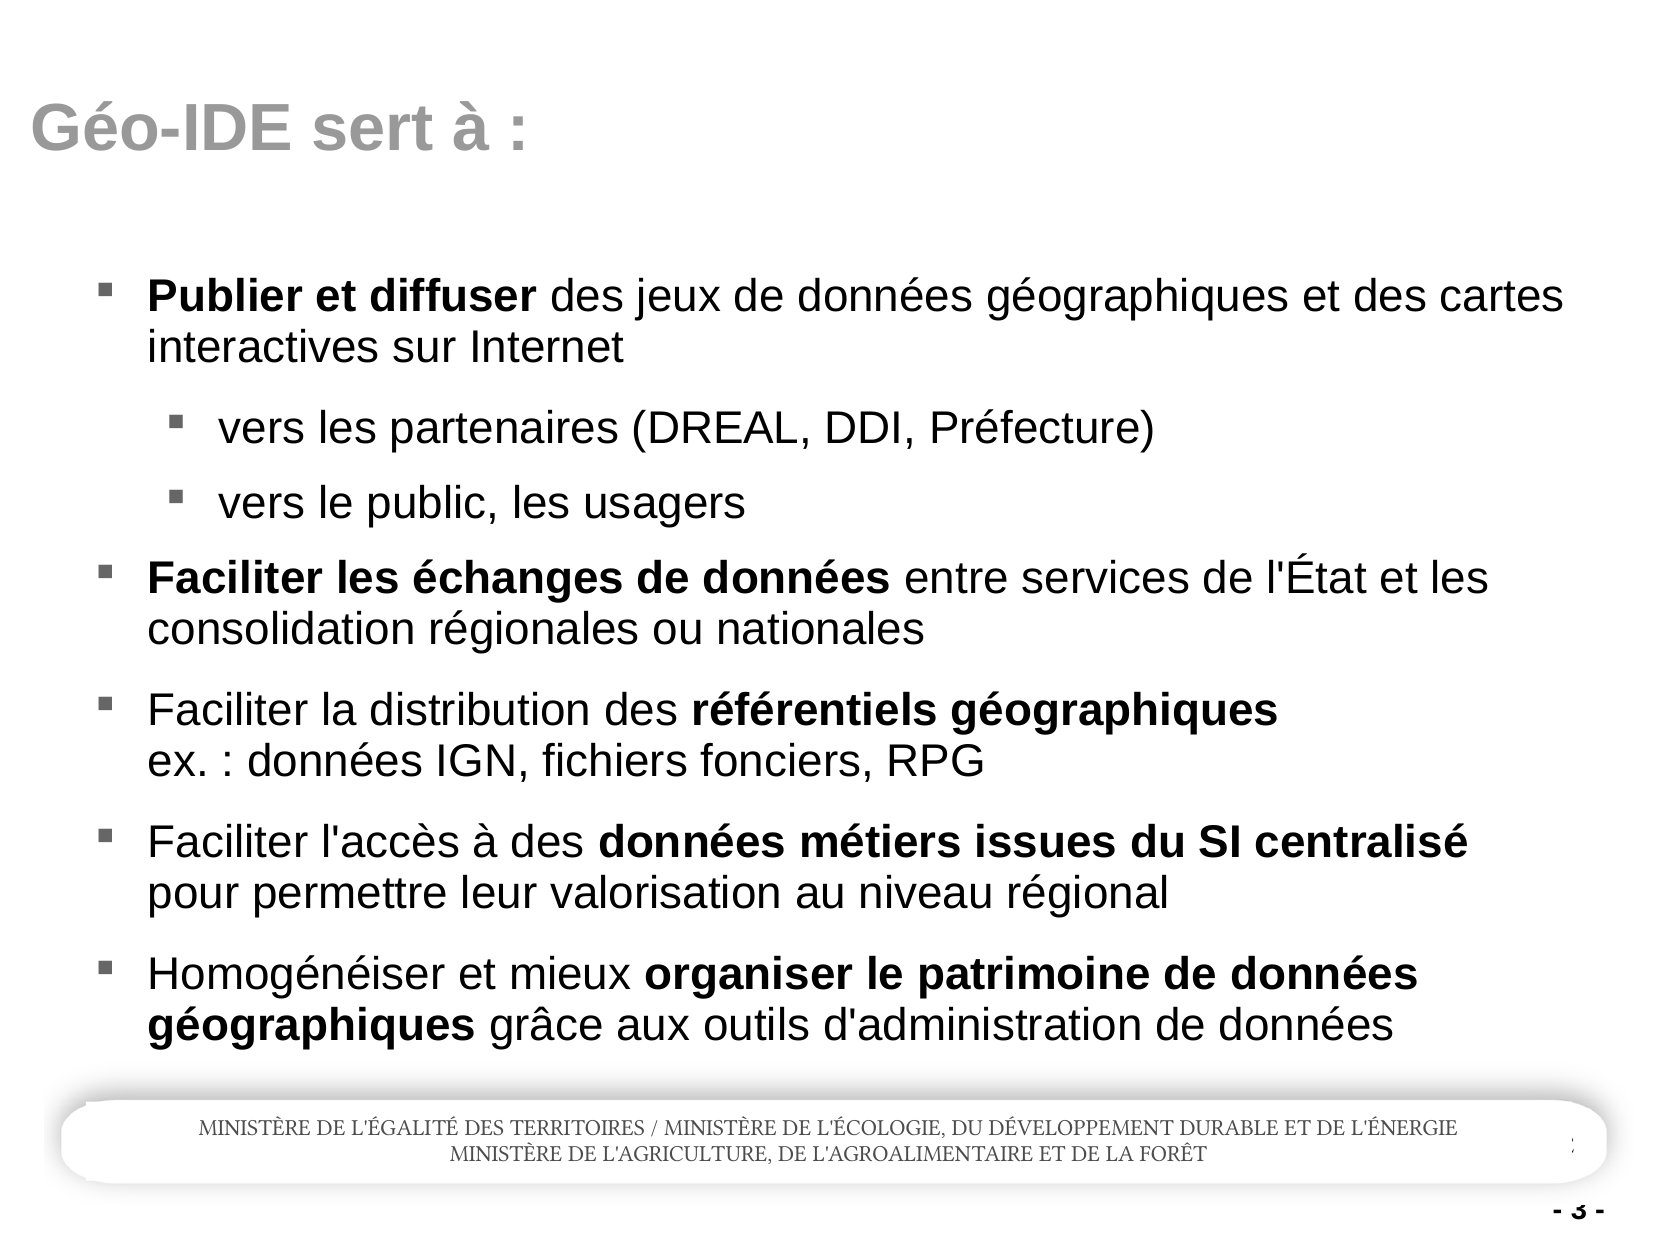

# Géo-IDE sert à :
Publier et diffuser des jeux de données géographiques et des cartes interactives sur Internet
vers les partenaires (DREAL, DDI, Préfecture)
vers le public, les usagers
Faciliter les échanges de données entre services de l'État et les consolidation régionales ou nationales
Faciliter la distribution des référentiels géographiques
ex. : données IGN, fichiers fonciers, RPG
Faciliter l'accès à des données métiers issues du SI centralisé pour permettre leur valorisation au niveau régional
Homogénéiser et mieux organiser le patrimoine de données géographiques grâce aux outils d'administration de données